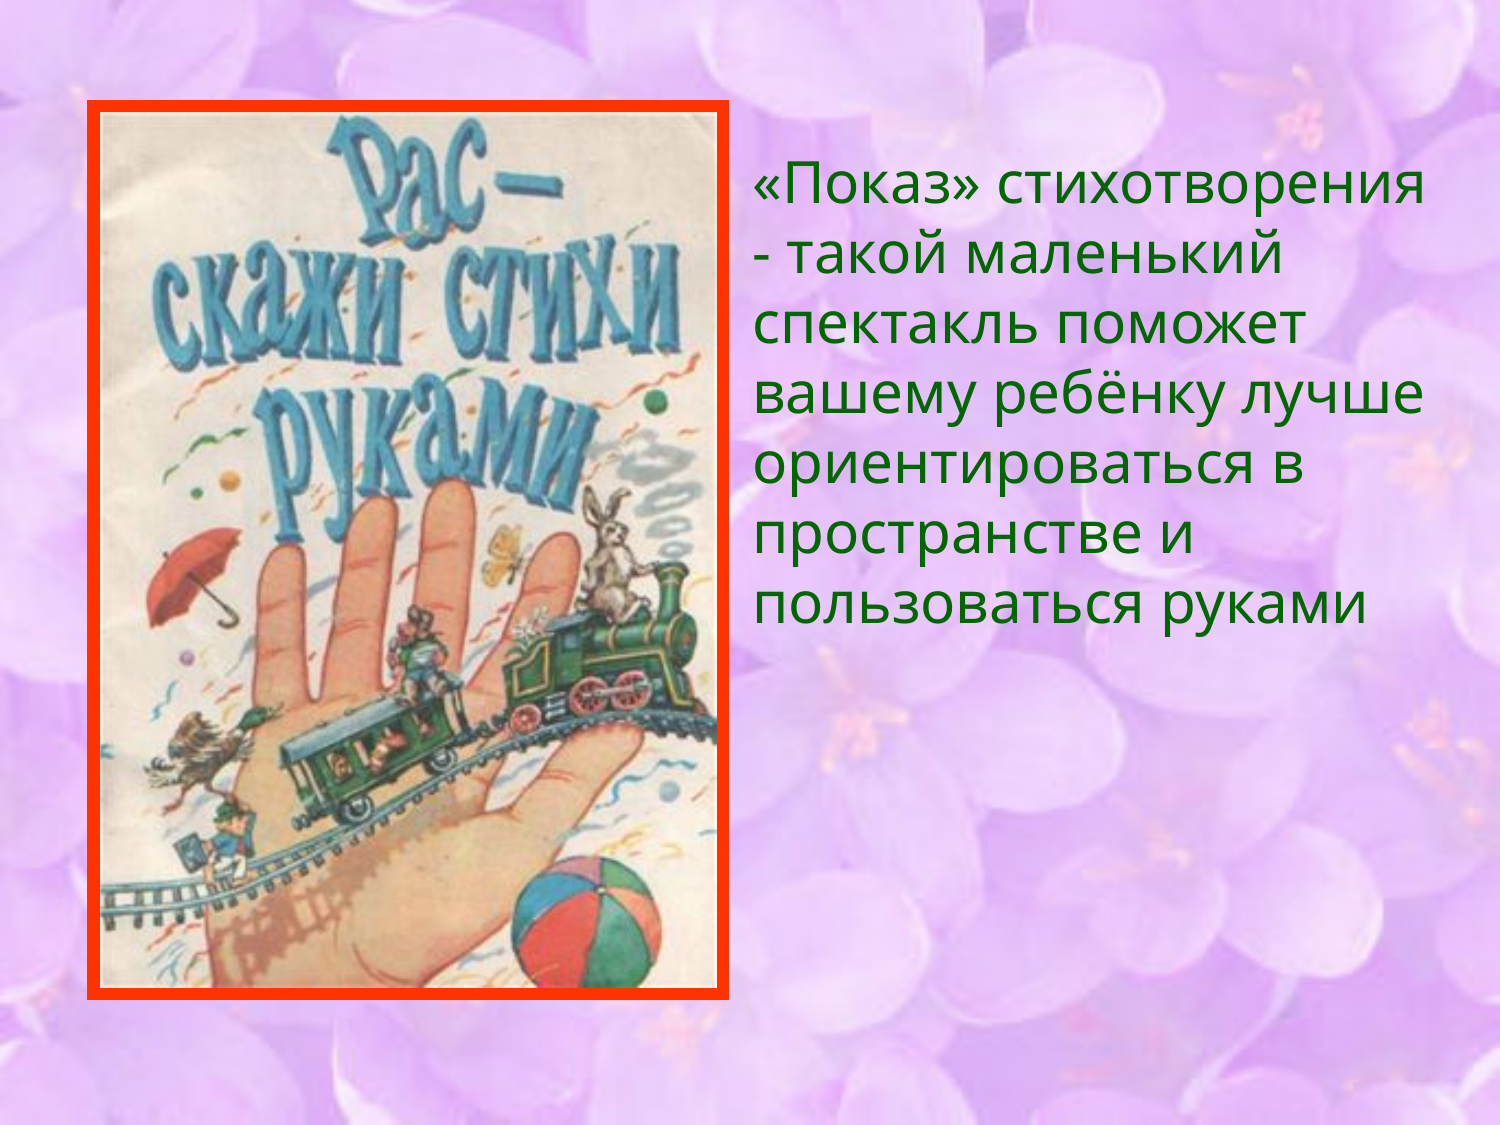

«Показ» стихотворения - такой маленький спектакль поможет вашему ребёнку лучше ориентироваться в пространстве и пользоваться руками